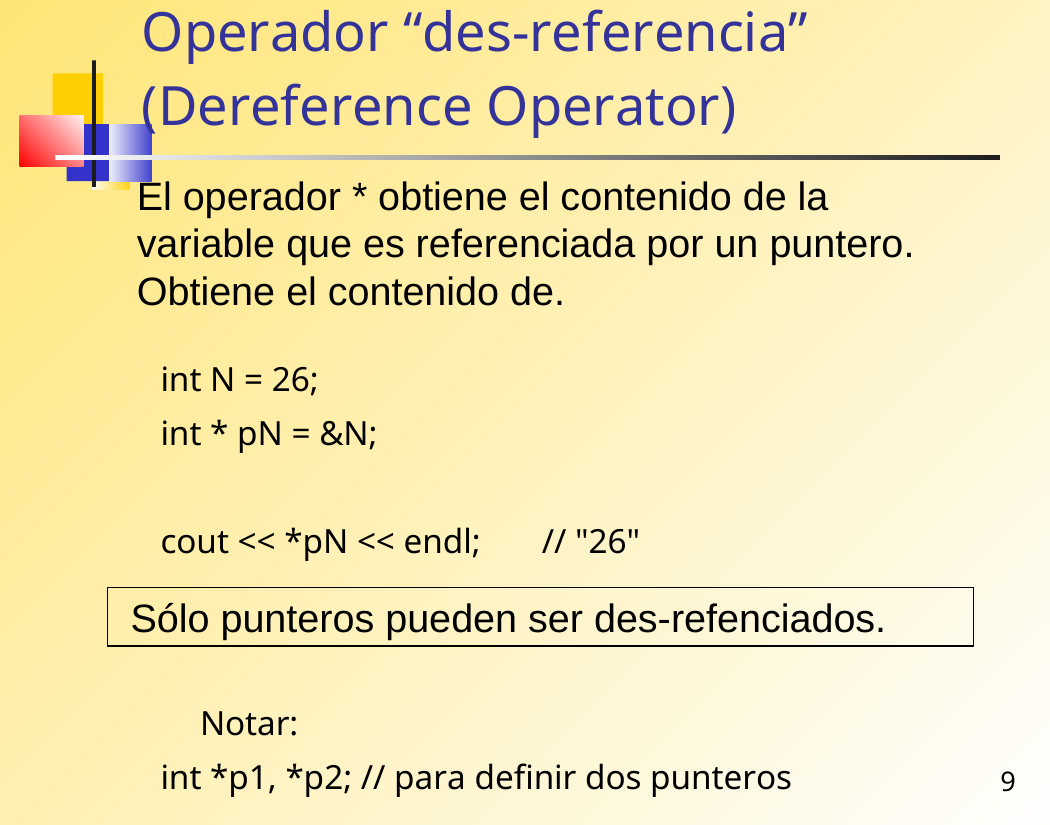

# Operador “des-referencia” (Dereference Operator)‏
El operador * obtiene el contenido de la variable que es referenciada por un puntero. Obtiene el contenido de.
int N = 26;
int * pN = &N;
cout << *pN << endl; // "26"
Notar:
int *p1, *p2; // para definir dos punteros
Sólo punteros pueden ser des-refenciados.
9